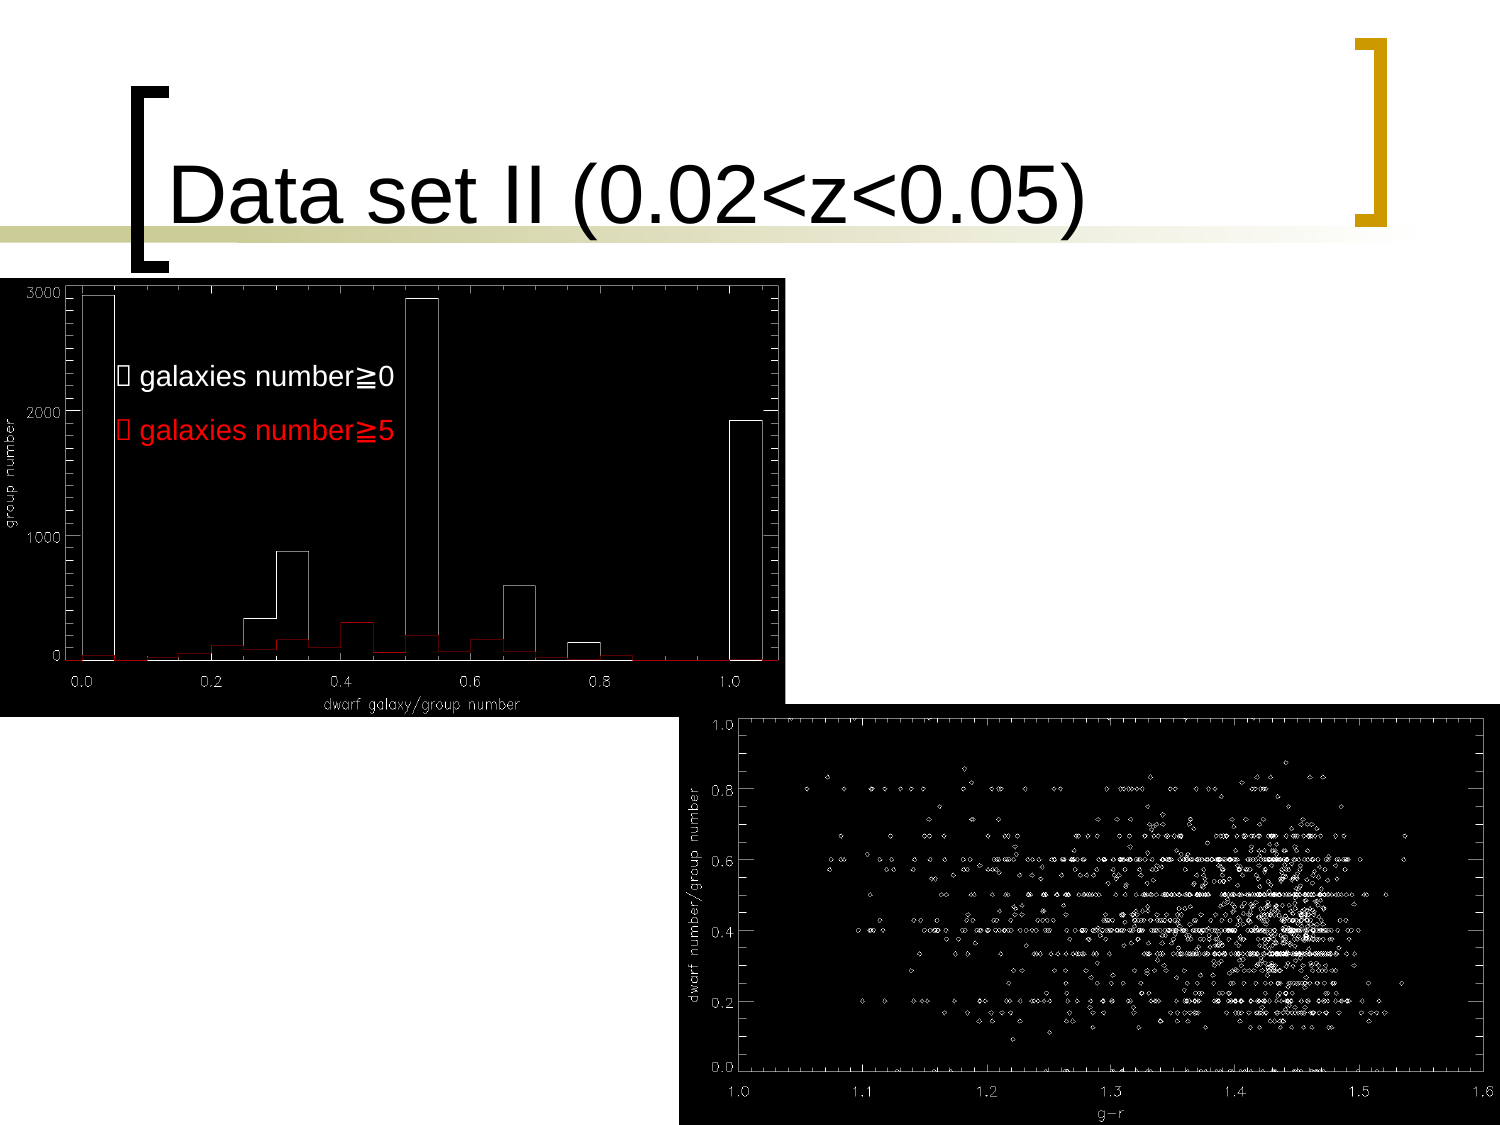

# Data set II (0.02<z<0.05)
－galaxies number≧0
－galaxies number≧5